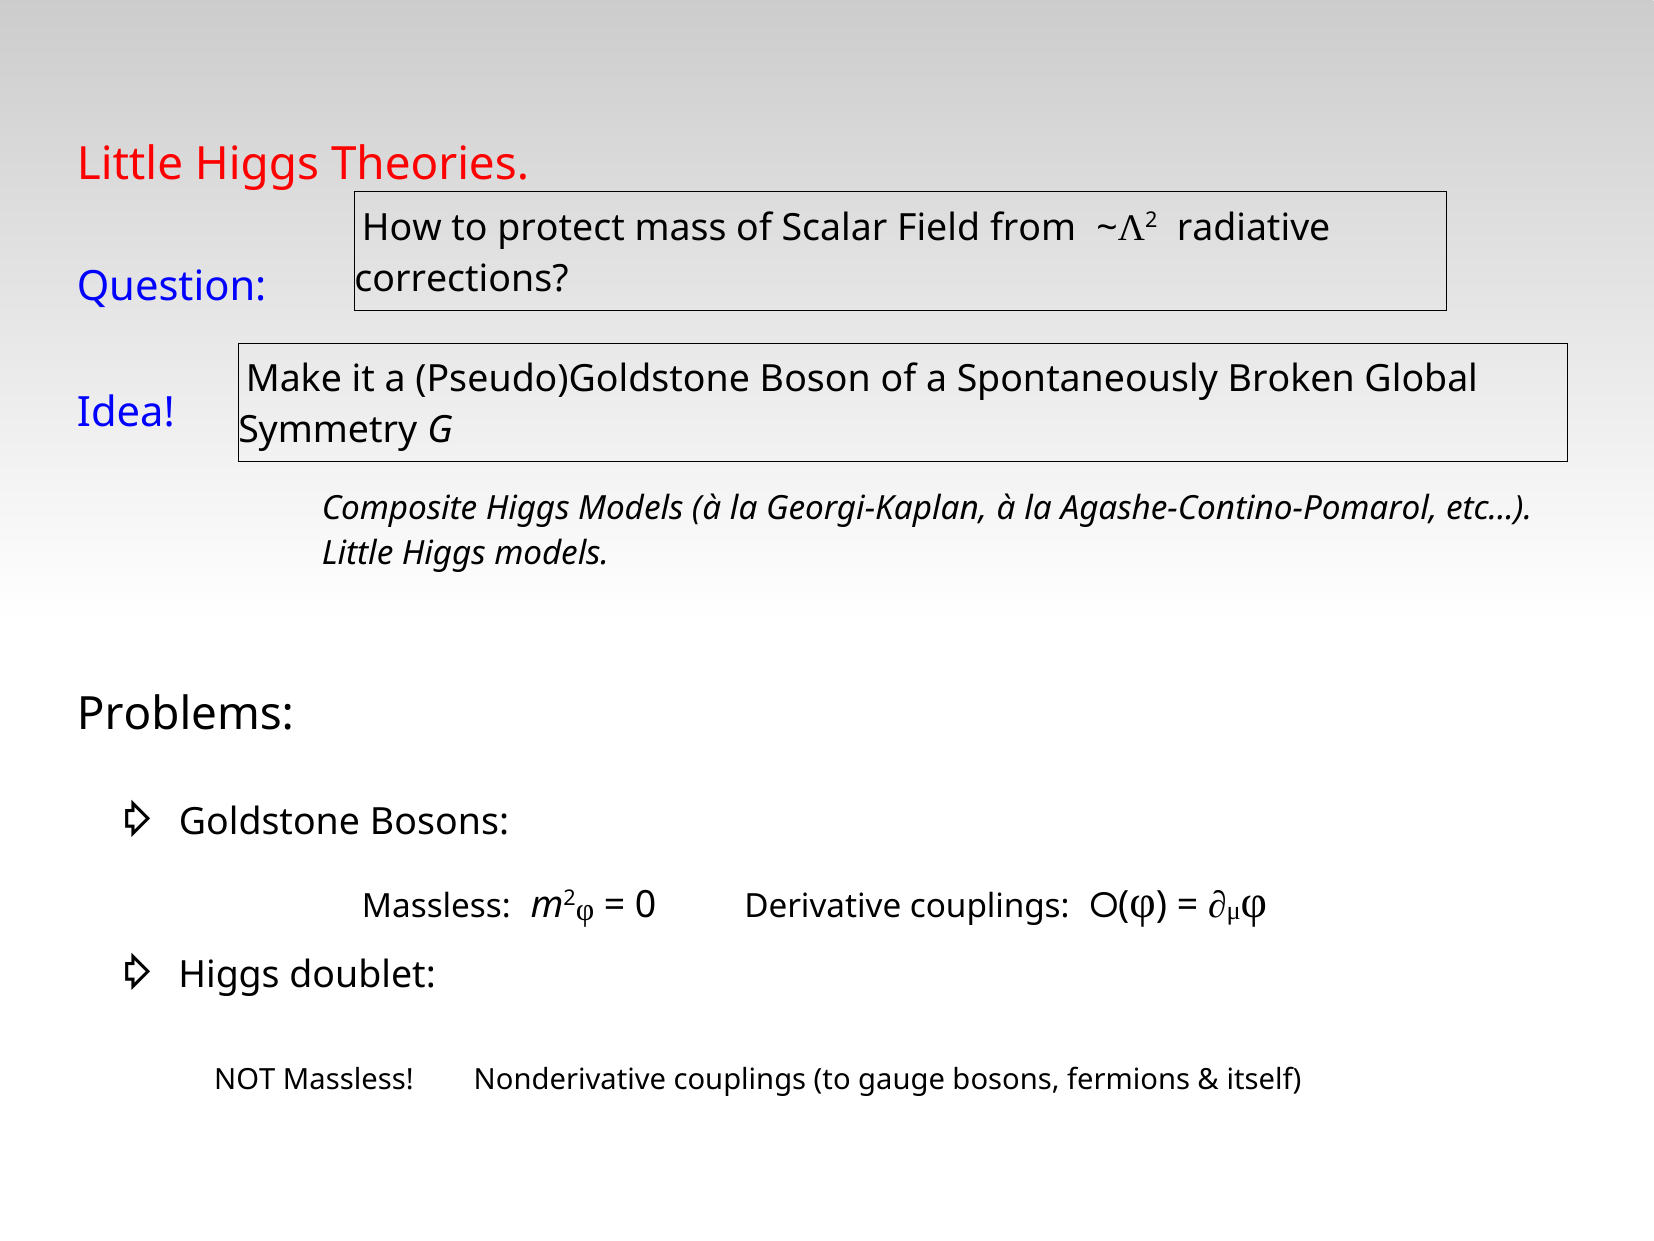

Little Higgs Theories.
Question:
Idea!
 Composite Higgs Models (à la Georgi-Kaplan, à la Agashe-Contino-Pomarol, etc...).
 Little Higgs models.
 How to protect mass of Scalar Field from ~Λ2 radiative corrections?
 Make it a (Pseudo)Goldstone Boson of a Spontaneously Broken Global Symmetry G
Problems:
 ⇨ Goldstone Bosons:
 ⇨ Higgs doublet:
 Massless: m2φ = 0 Derivative couplings: ଠ(φ) = ∂μφ
 NOT Massless! Nonderivative couplings (to gauge bosons, fermions & itself)